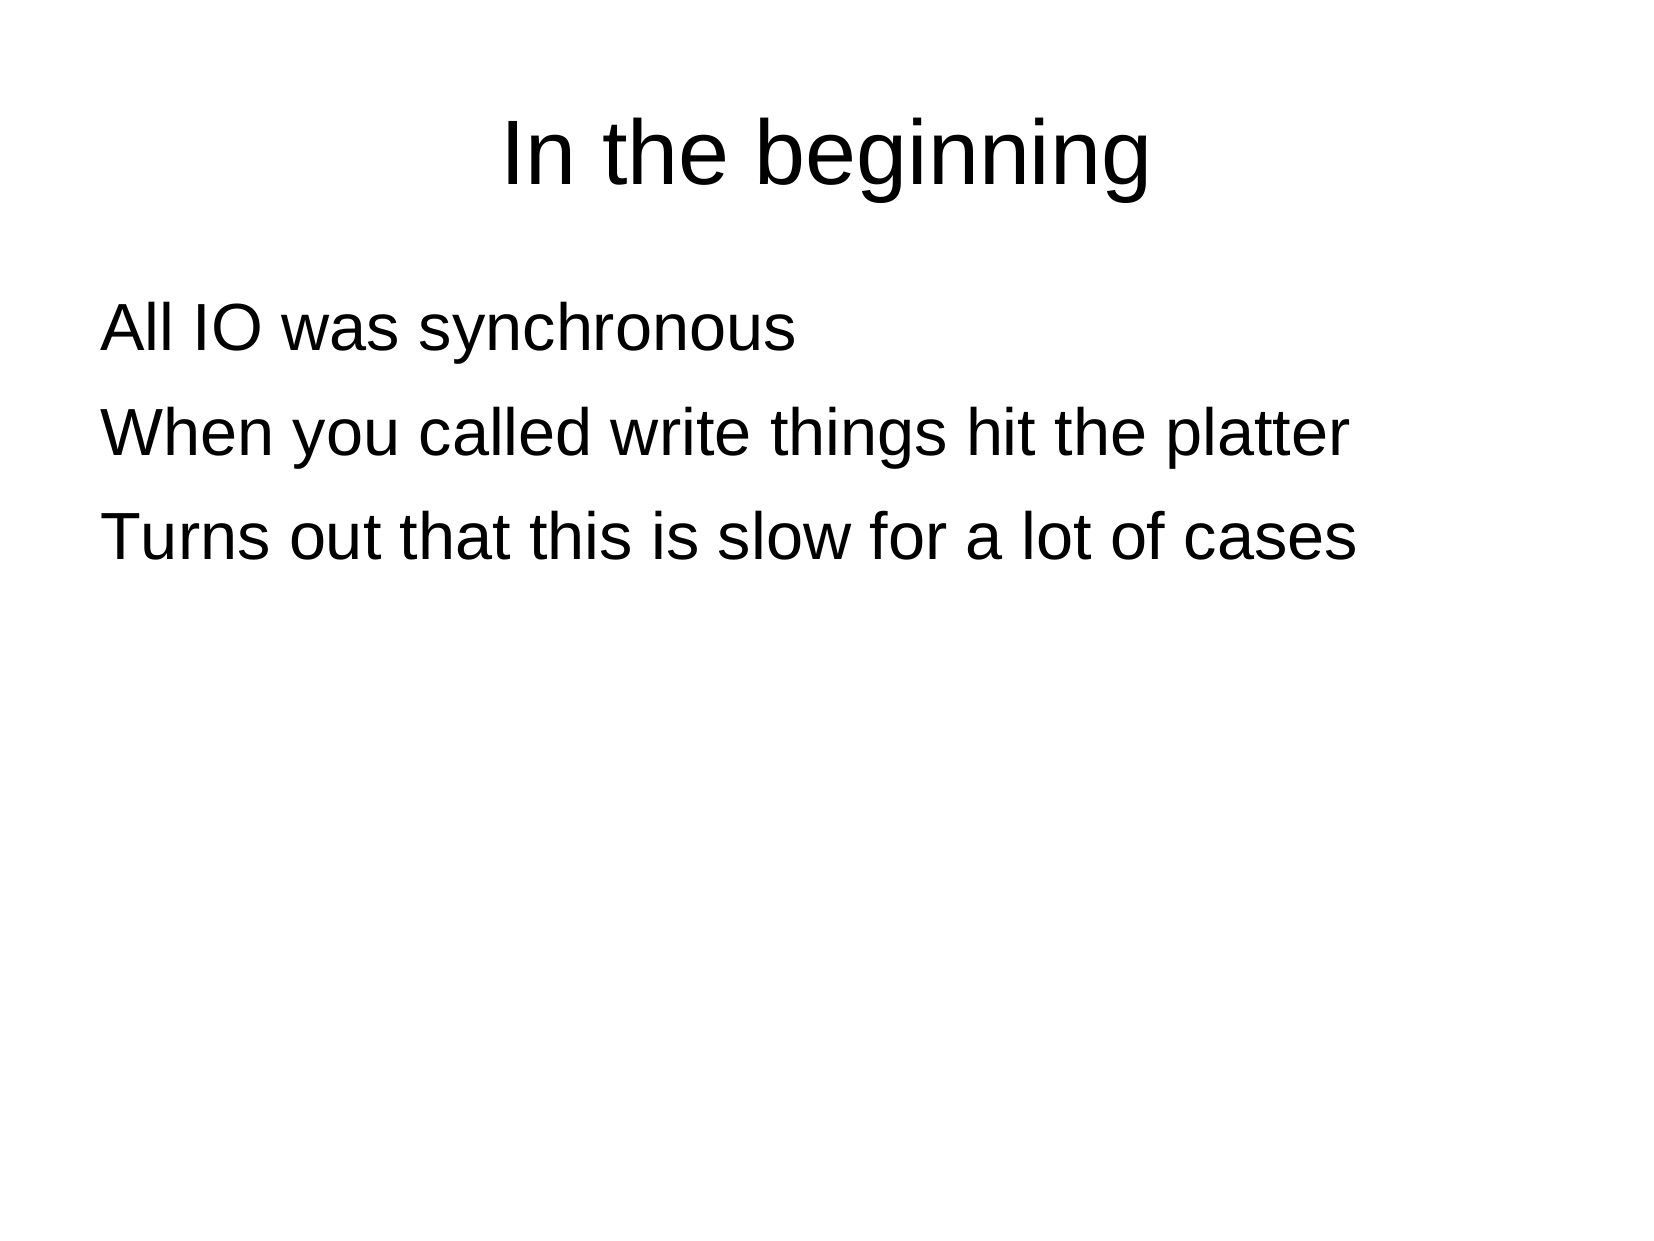

# In the beginning
All IO was synchronous
When you called write things hit the platter
Turns out that this is slow for a lot of cases